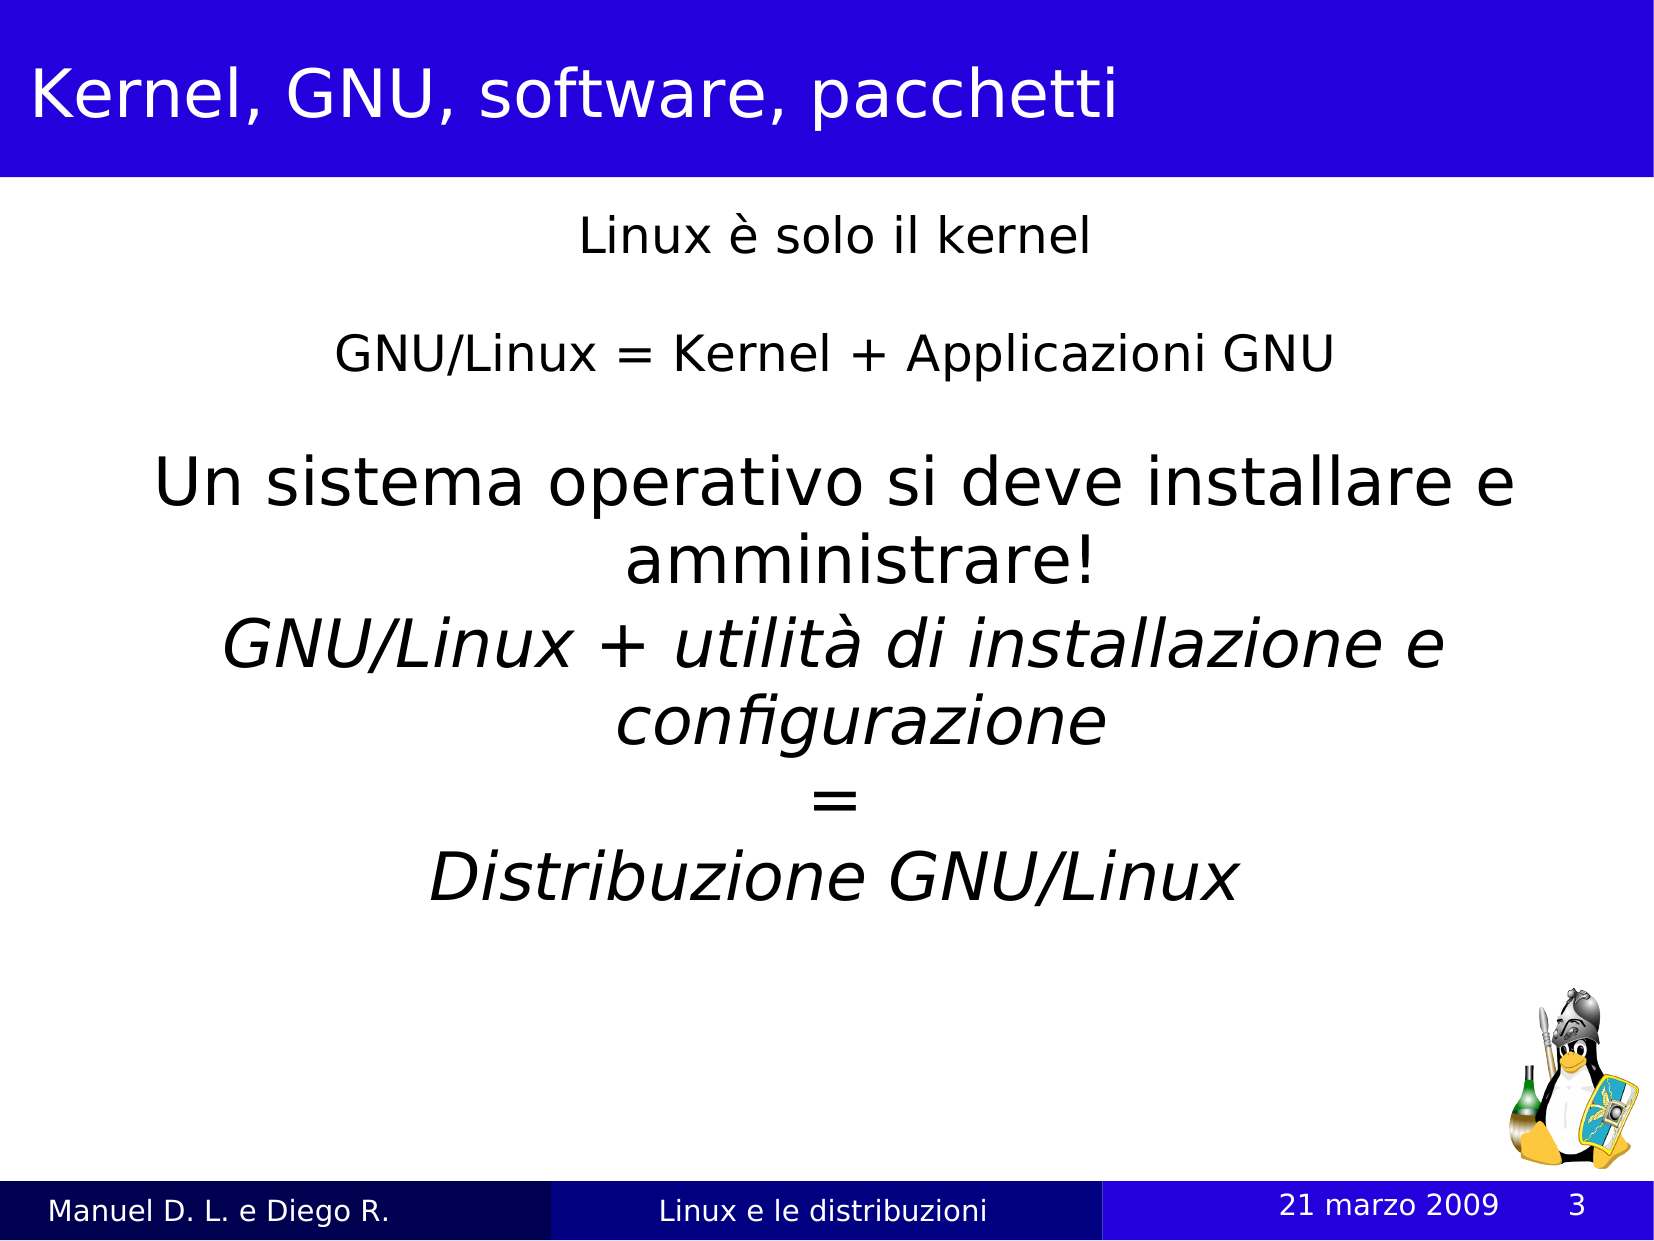

# Kernel, GNU, software, pacchetti
Linux è solo il kernel
GNU/Linux = Kernel + Applicazioni GNU
Un sistema operativo si deve installare e amministrare!
GNU/Linux + utilità di installazione e configurazione
=
Distribuzione GNU/Linux